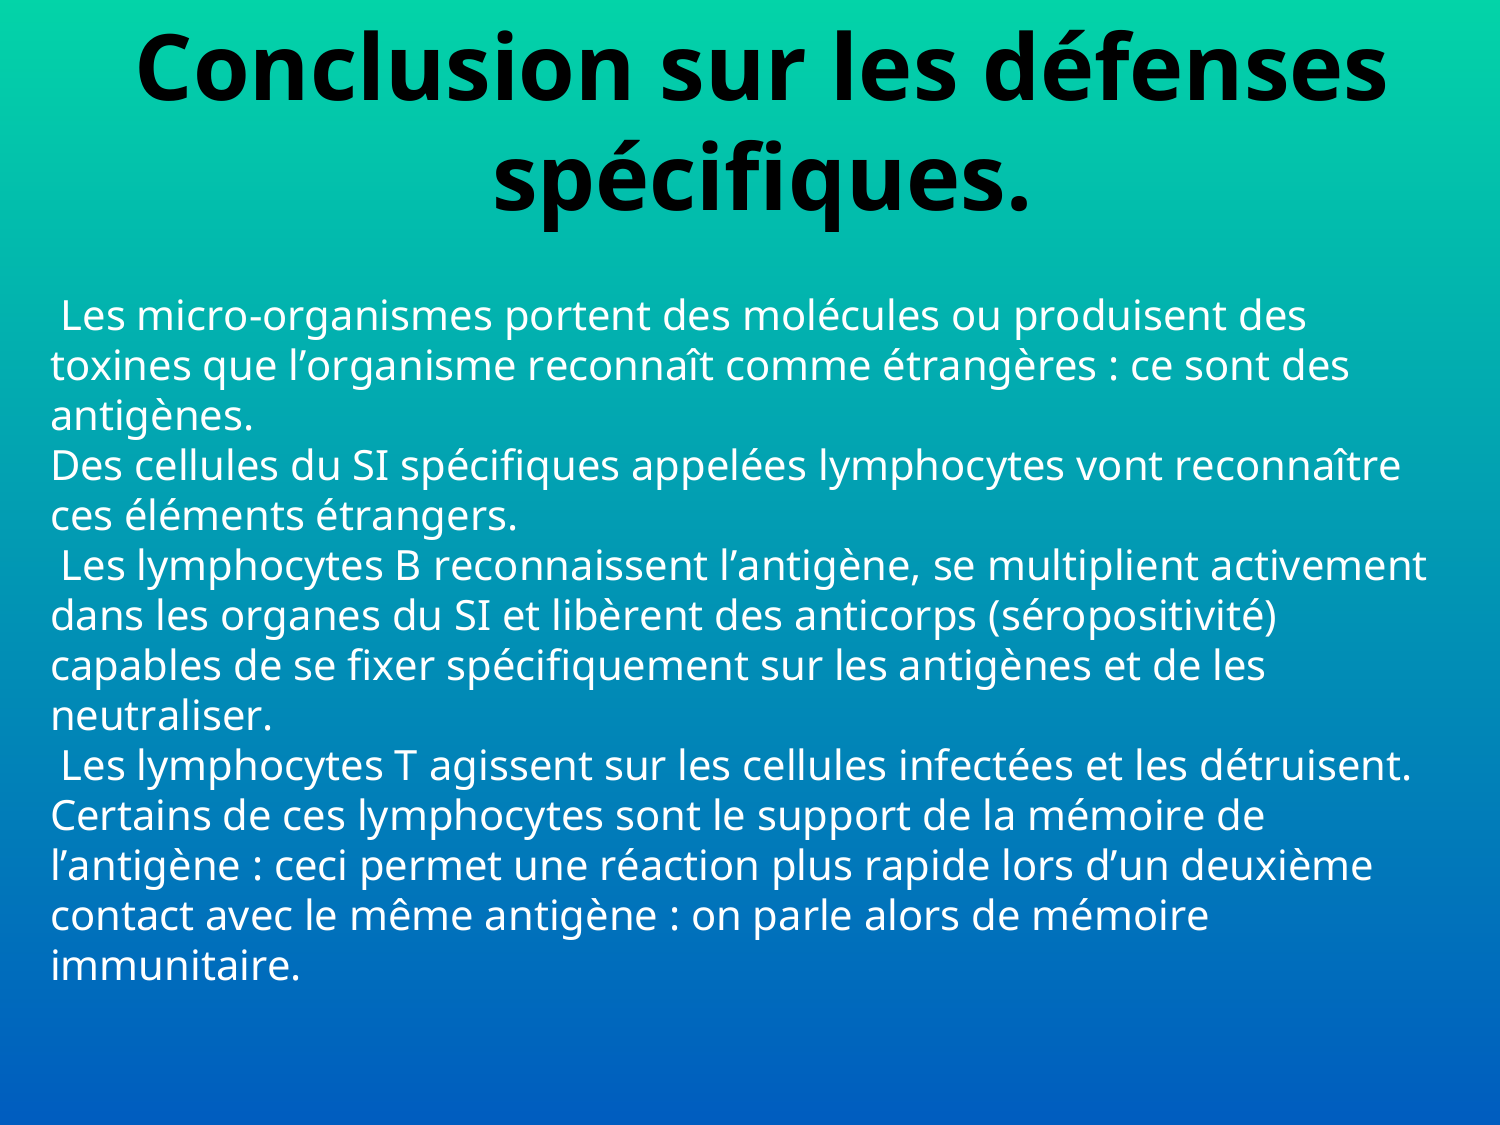

# Conclusion sur les défenses spécifiques.
 Les micro-organismes portent des molécules ou produisent des toxines que l’organisme reconnaît comme étrangères : ce sont des antigènes.
Des cellules du SI spécifiques appelées lymphocytes vont reconnaître ces éléments étrangers.
 Les lymphocytes B reconnaissent l’antigène, se multiplient activement dans les organes du SI et libèrent des anticorps (séropositivité) capables de se fixer spécifiquement sur les antigènes et de les neutraliser.
 Les lymphocytes T agissent sur les cellules infectées et les détruisent.
Certains de ces lymphocytes sont le support de la mémoire de l’antigène : ceci permet une réaction plus rapide lors d’un deuxième contact avec le même antigène : on parle alors de mémoire immunitaire.